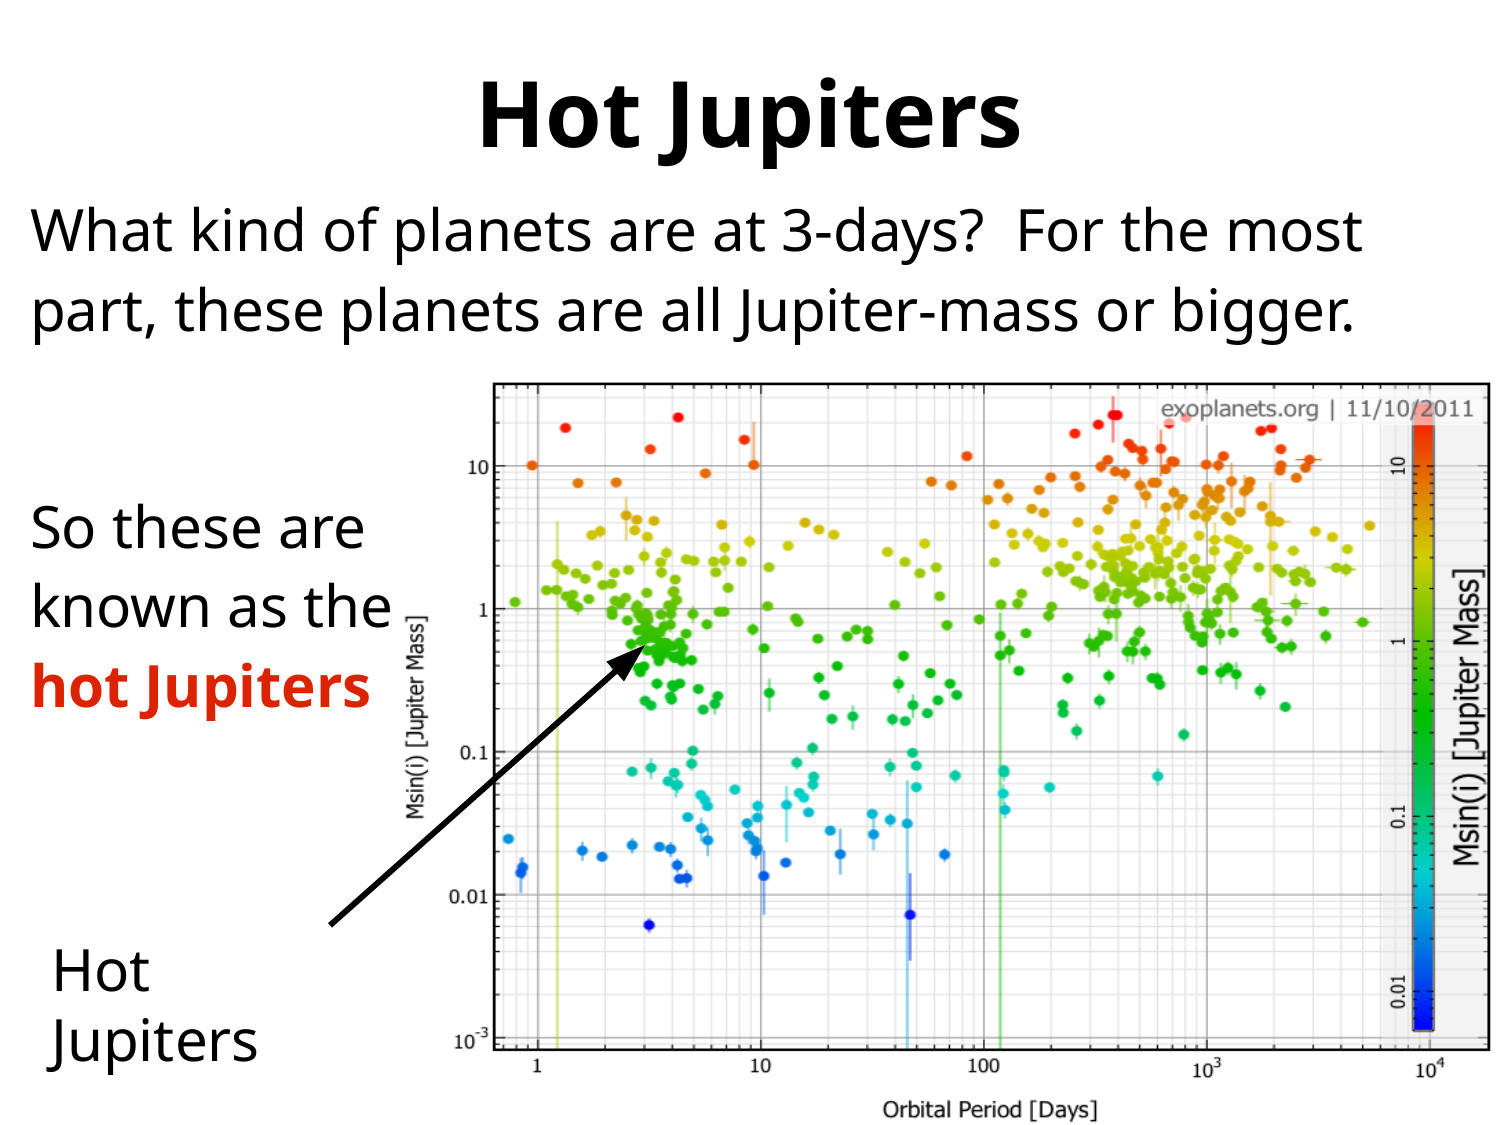

# Hot Jupiters
What kind of planets are at 3-days? For the most part, these planets are all Jupiter-mass or bigger.
So these are
known as the
hot Jupiters
Hot Jupiters